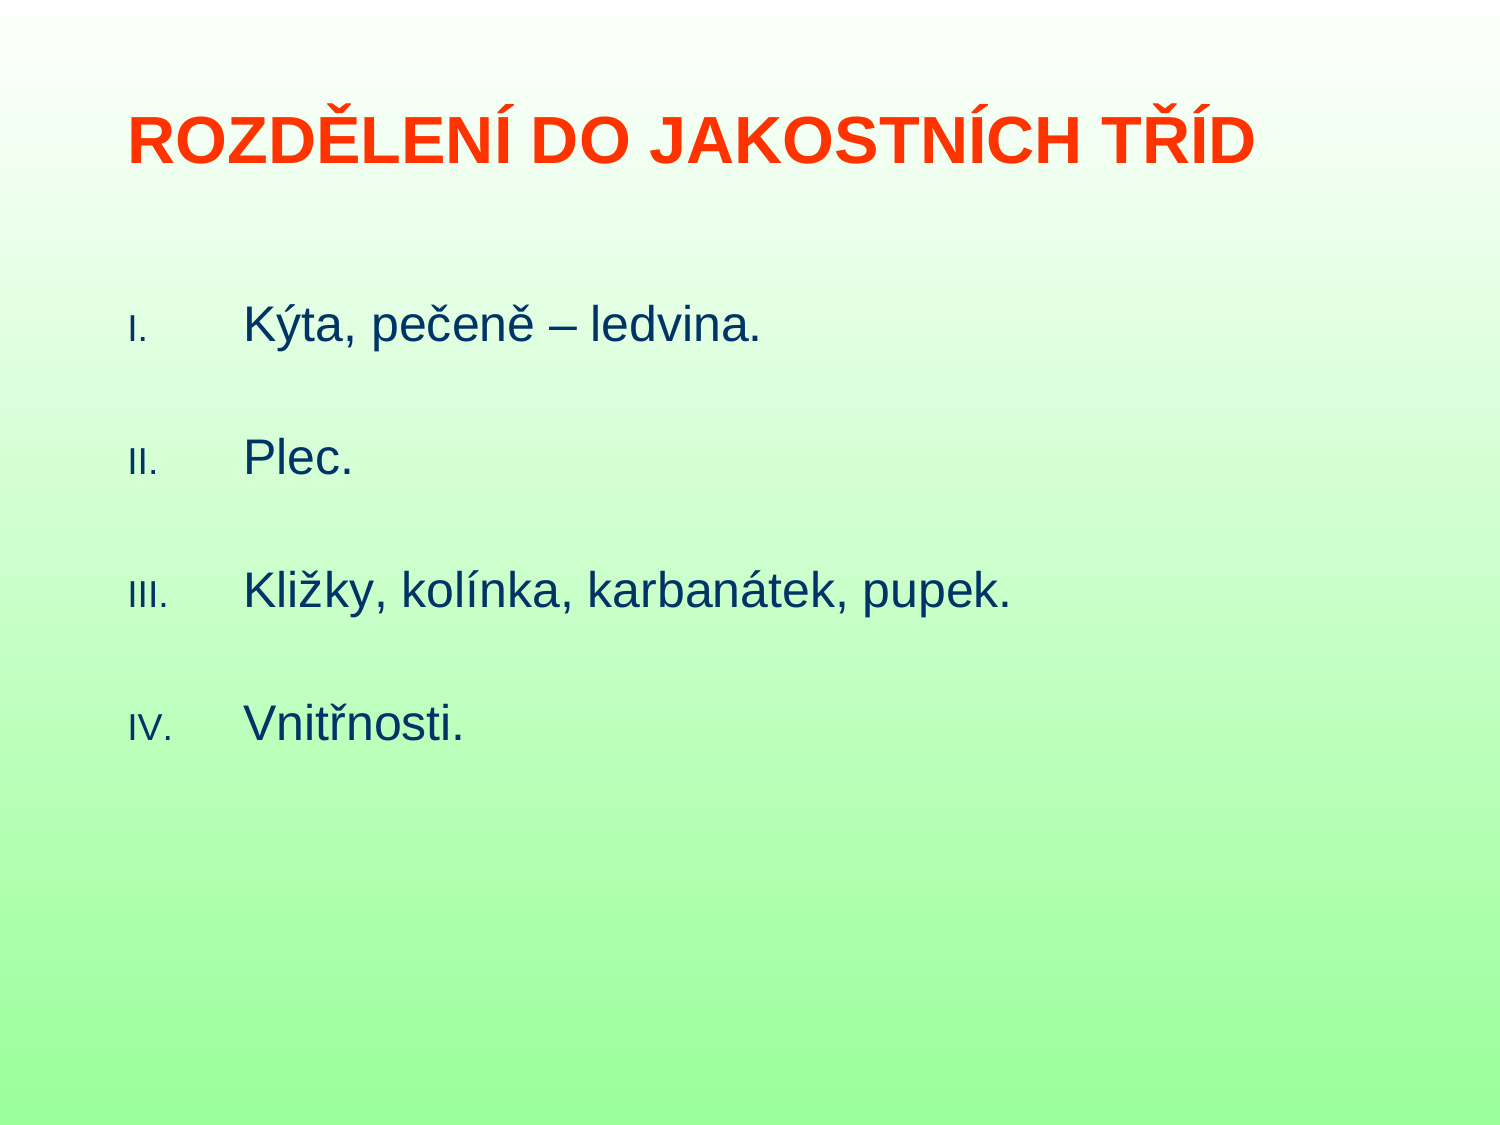

# ROZDĚLENÍ DO JAKOSTNÍCH TŘÍD
Kýta, pečeně – ledvina.
Plec.
Kližky, kolínka, karbanátek, pupek.
Vnitřnosti.